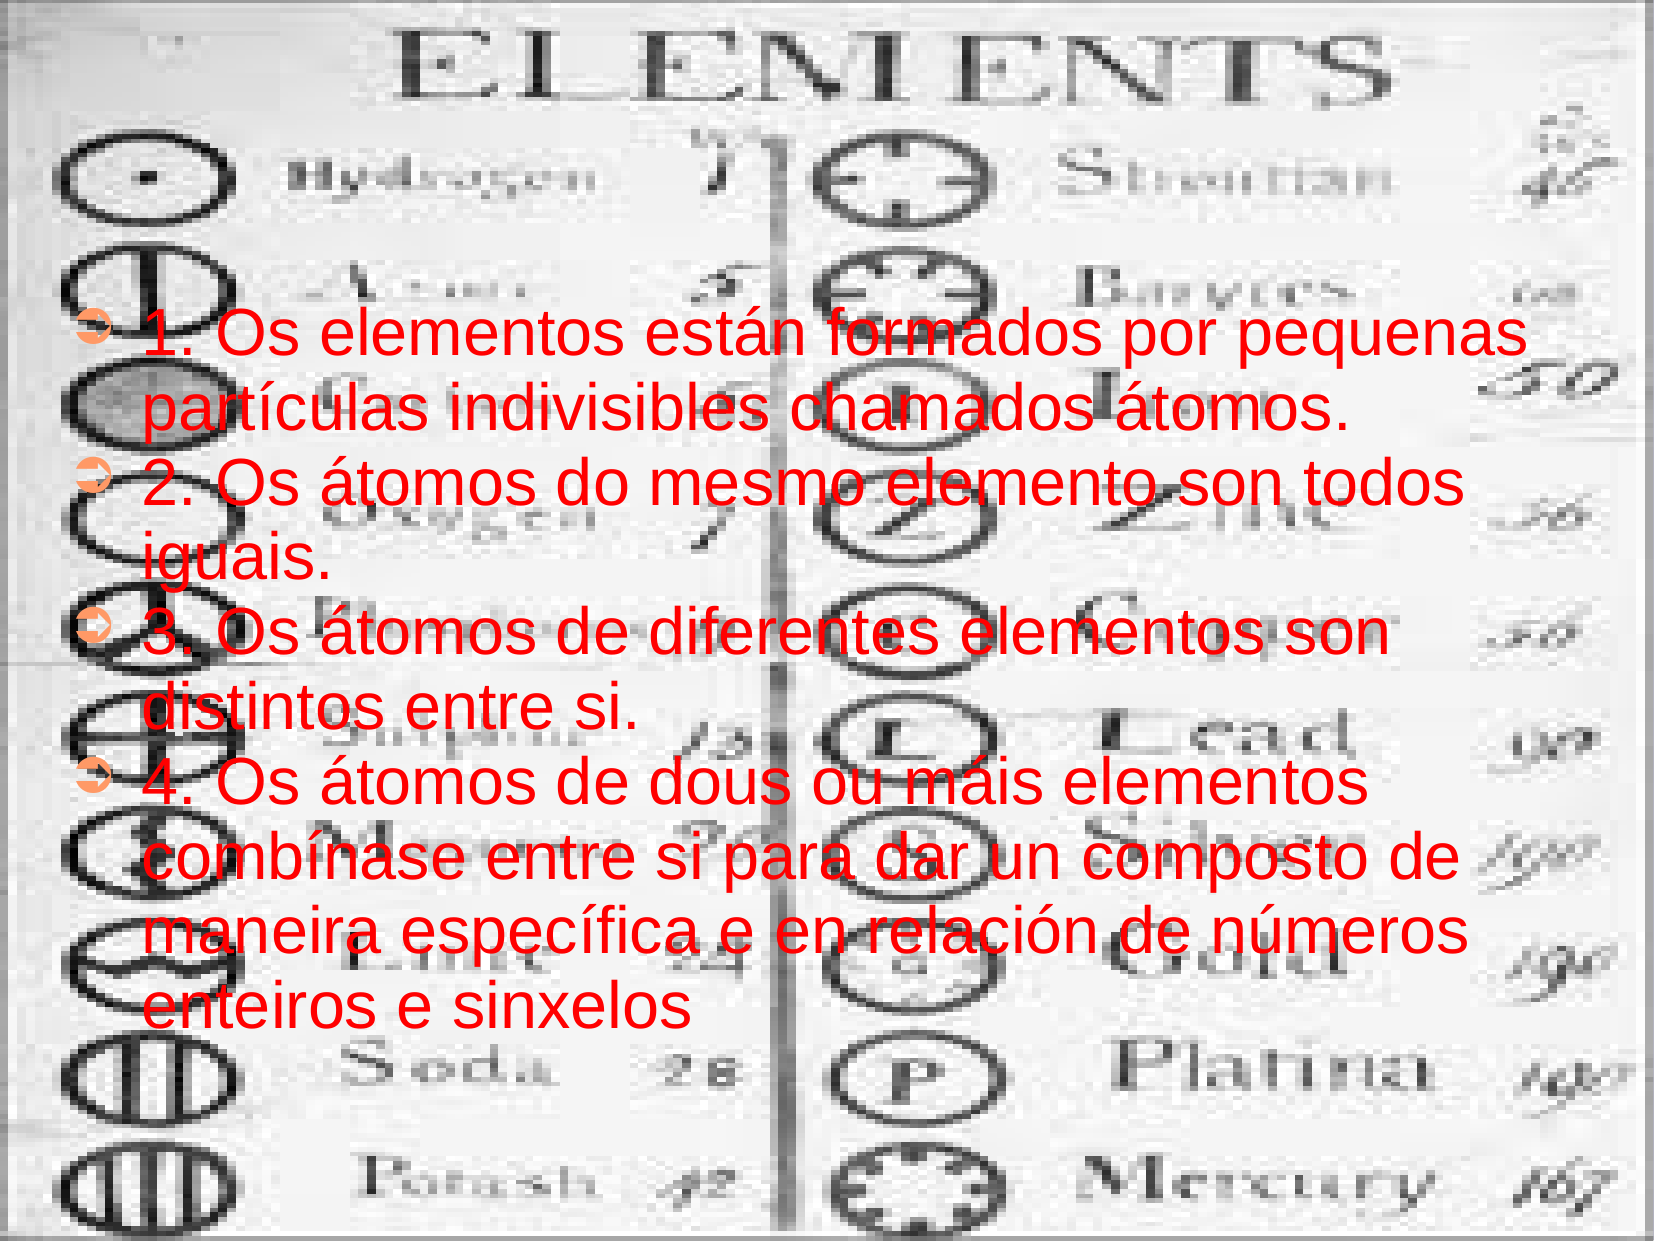

# 1. Os elementos están formados por pequenas partículas indivisibles chamados átomos.
2. Os átomos do mesmo elemento son todos iguais.
3. Os átomos de diferentes elementos son distintos entre si.
4. Os átomos de dous ou máis elementos combínase entre si para dar un composto de maneira específica e en relación de números enteiros e sinxelos